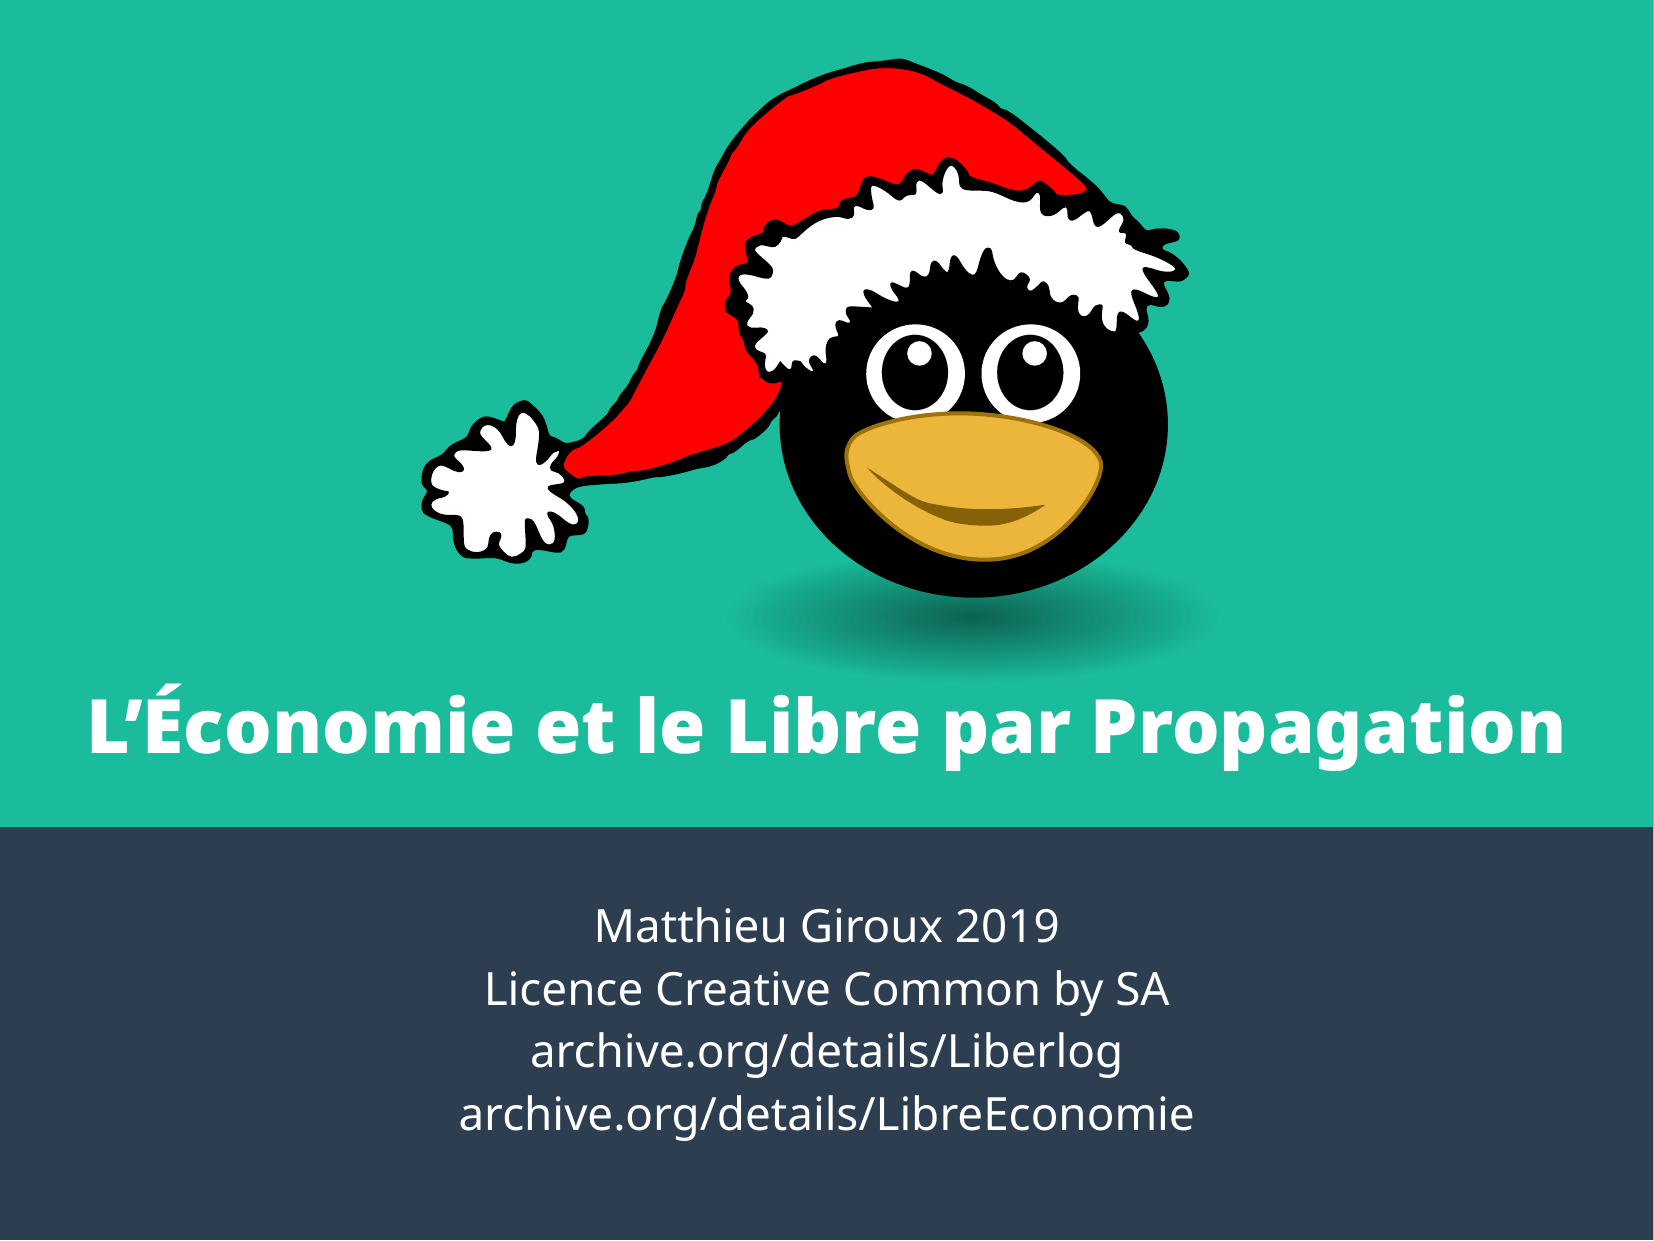

# L’Économie et le Libre par Propagation
Matthieu Giroux 2019
Licence Creative Common by SA
archive.org/details/Liberlog
archive.org/details/LibreEconomie